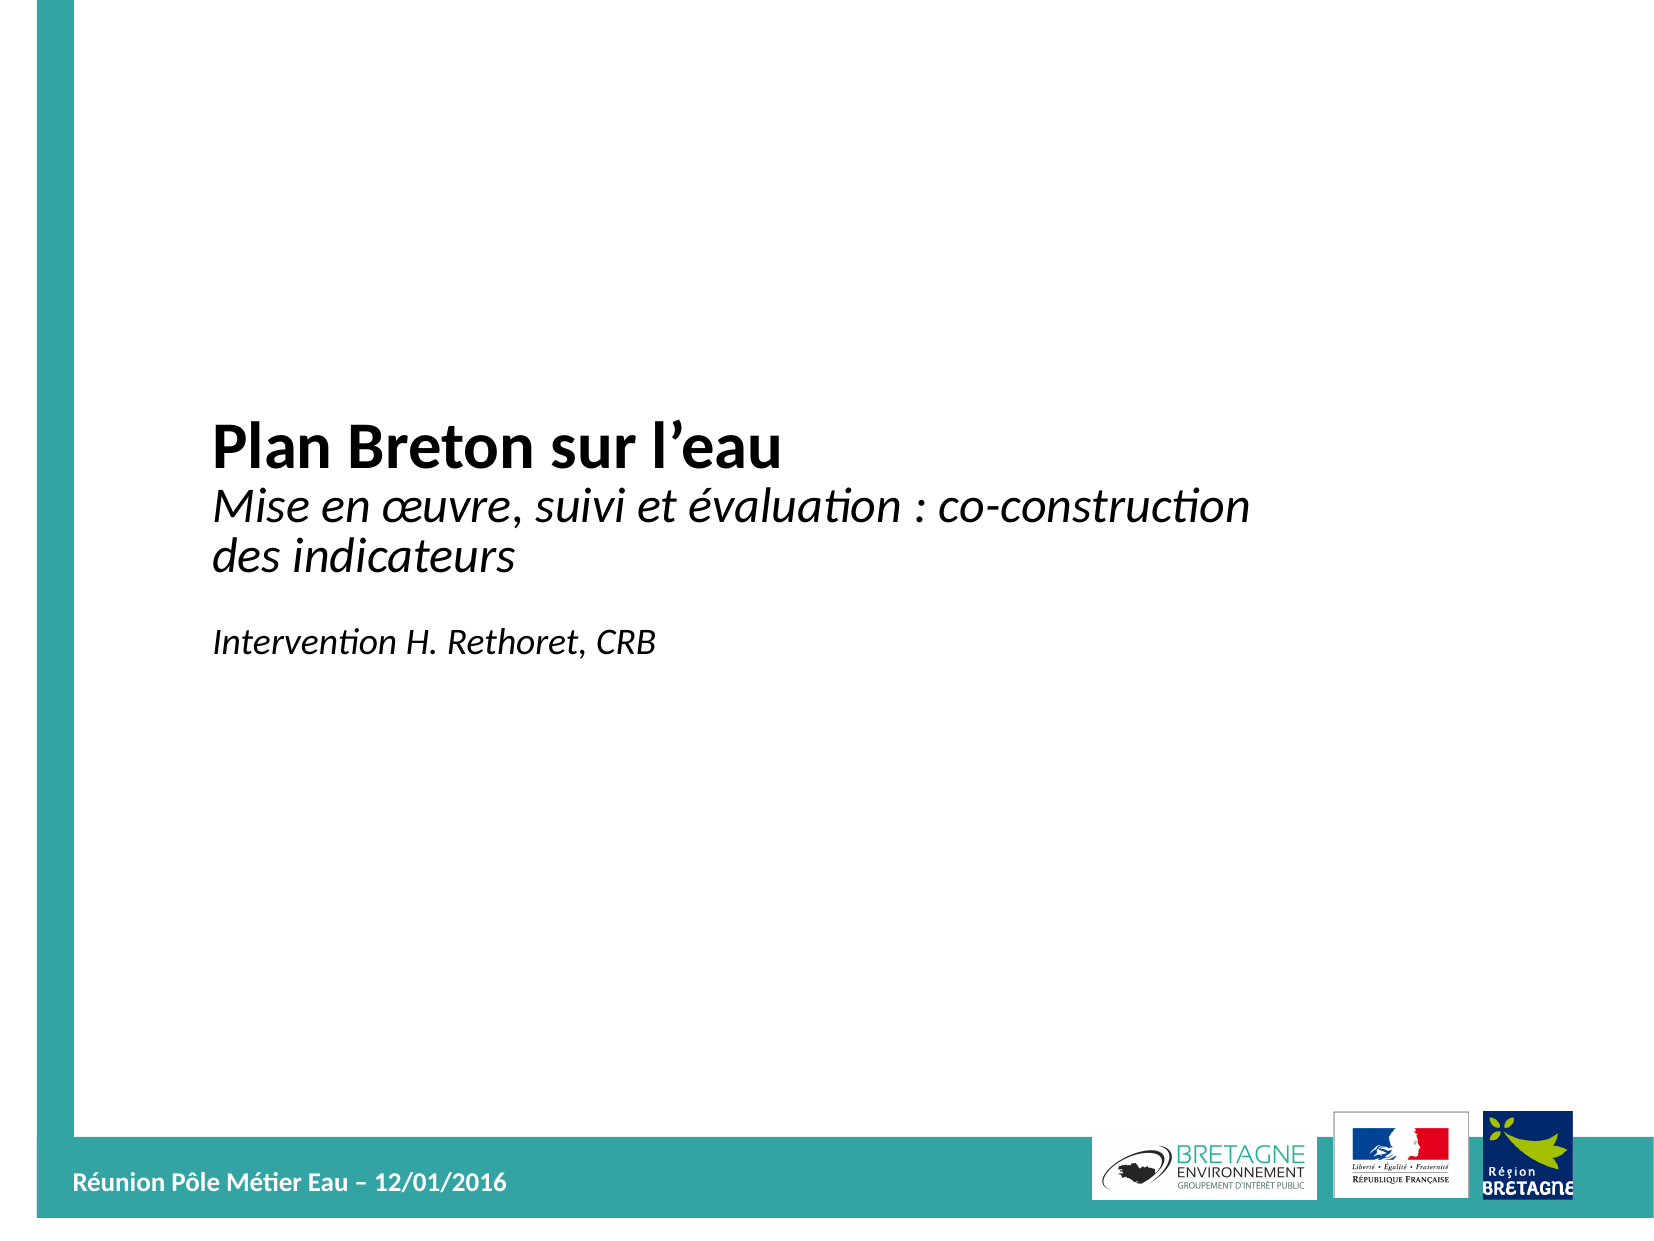

# Plan Breton sur l’eau  Mise en œuvre, suivi et évaluation : co-construction des indicateurs Intervention H. Rethoret, CRB